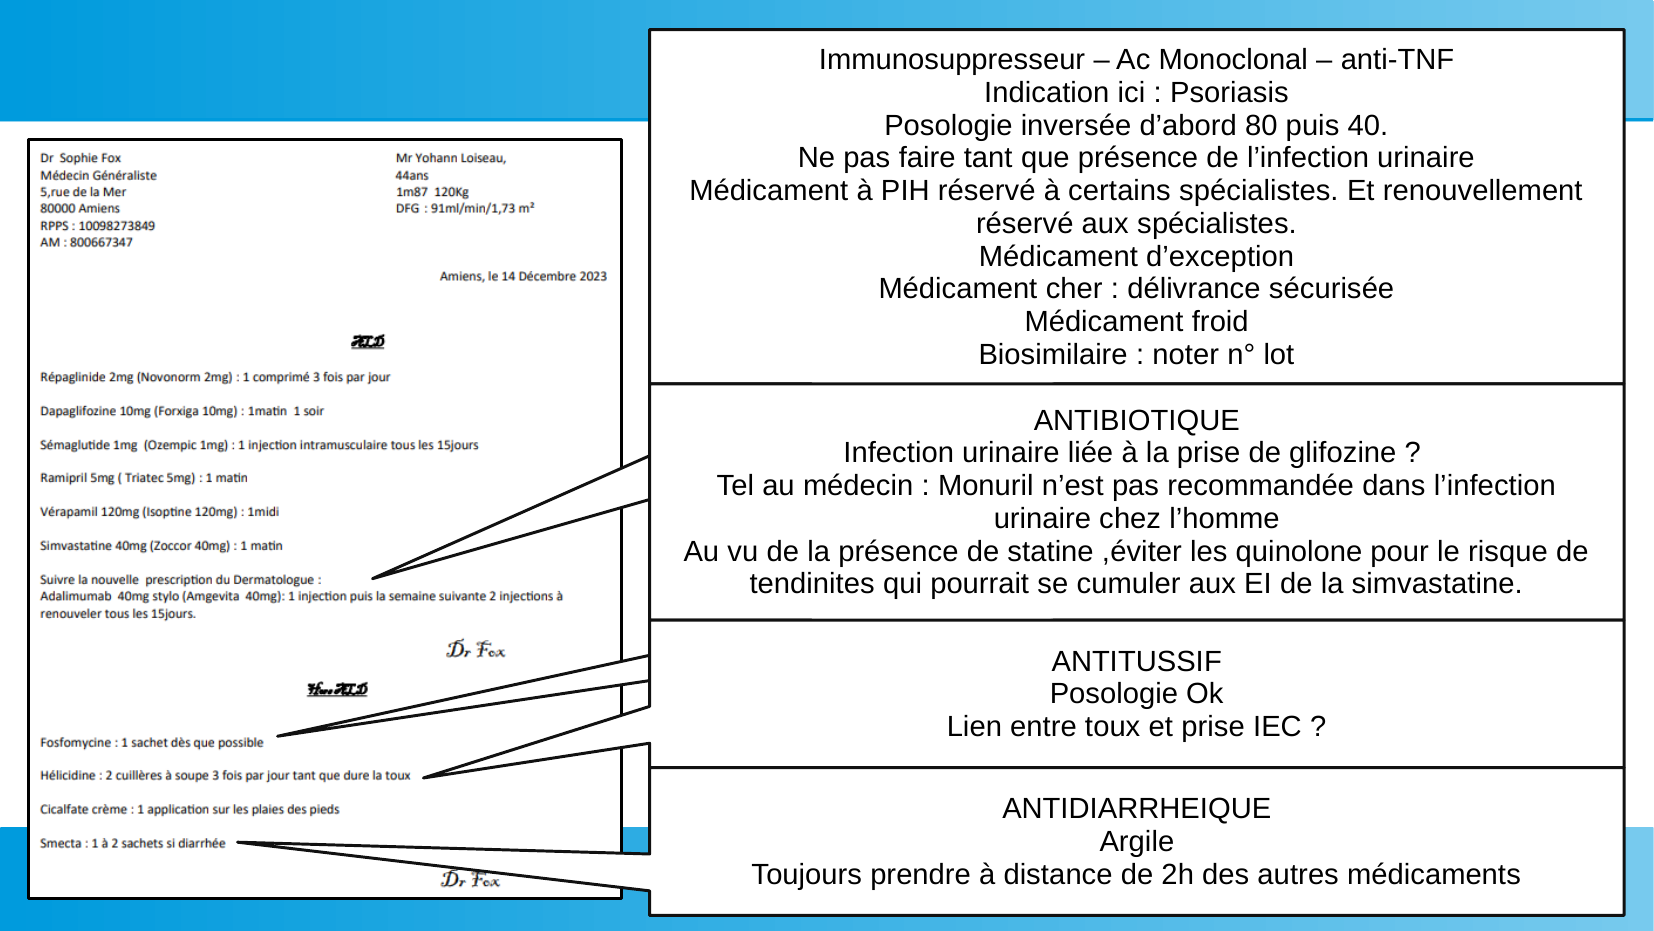

# Analyse
Immunosuppresseur – Ac Monoclonal – anti-TNF
Indication ici : Psoriasis
Posologie inversée d’abord 80 puis 40.
Ne pas faire tant que présence de l’infection urinaire
Médicament à PIH réservé à certains spécialistes. Et renouvellement réservé aux spécialistes.
Médicament d’exception
Médicament cher : délivrance sécurisée
Médicament froid
Biosimilaire : noter n° lot
ANTIBIOTIQUE
Infection urinaire liée à la prise de glifozine ?
Tel au médecin : Monuril n’est pas recommandée dans l’infection urinaire chez l’homme
Au vu de la présence de statine ,éviter les quinolone pour le risque de tendinites qui pourrait se cumuler aux EI de la simvastatine.
ANTITUSSIF
Posologie Ok
Lien entre toux et prise IEC ?
ANTIDIARRHEIQUE
Argile
Toujours prendre à distance de 2h des autres médicaments
31